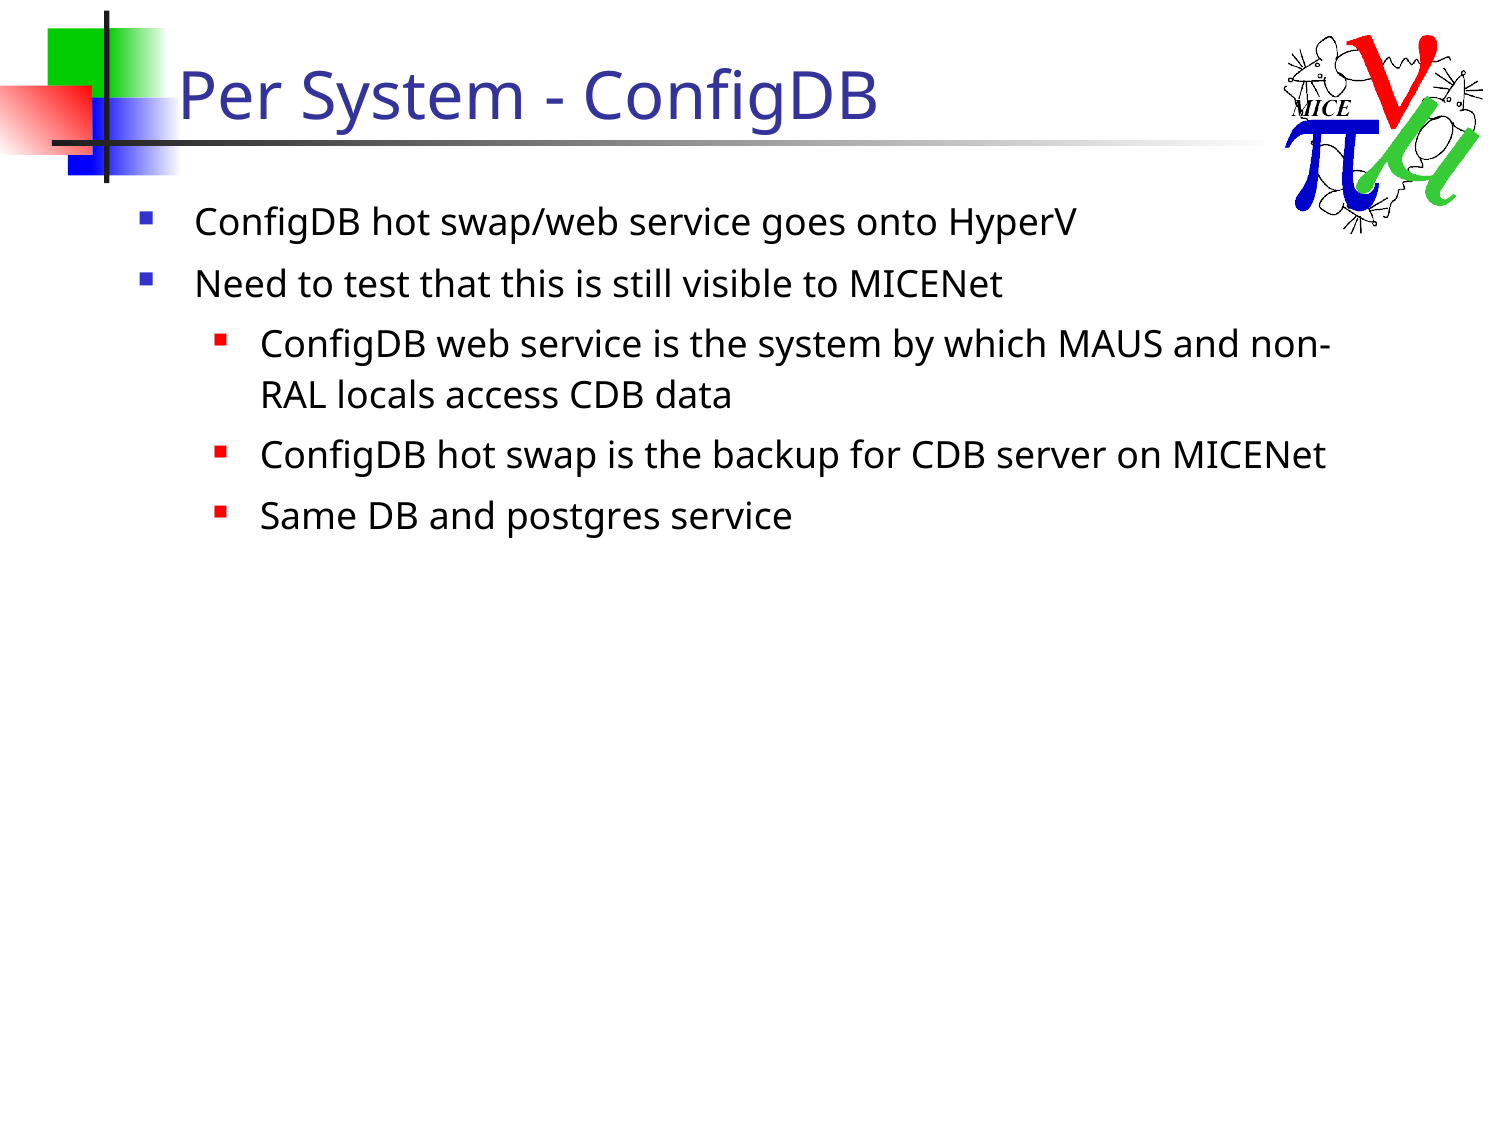

# Per System - ConfigDB
ConfigDB hot swap/web service goes onto HyperV
Need to test that this is still visible to MICENet
ConfigDB web service is the system by which MAUS and non-RAL locals access CDB data
ConfigDB hot swap is the backup for CDB server on MICENet
Same DB and postgres service